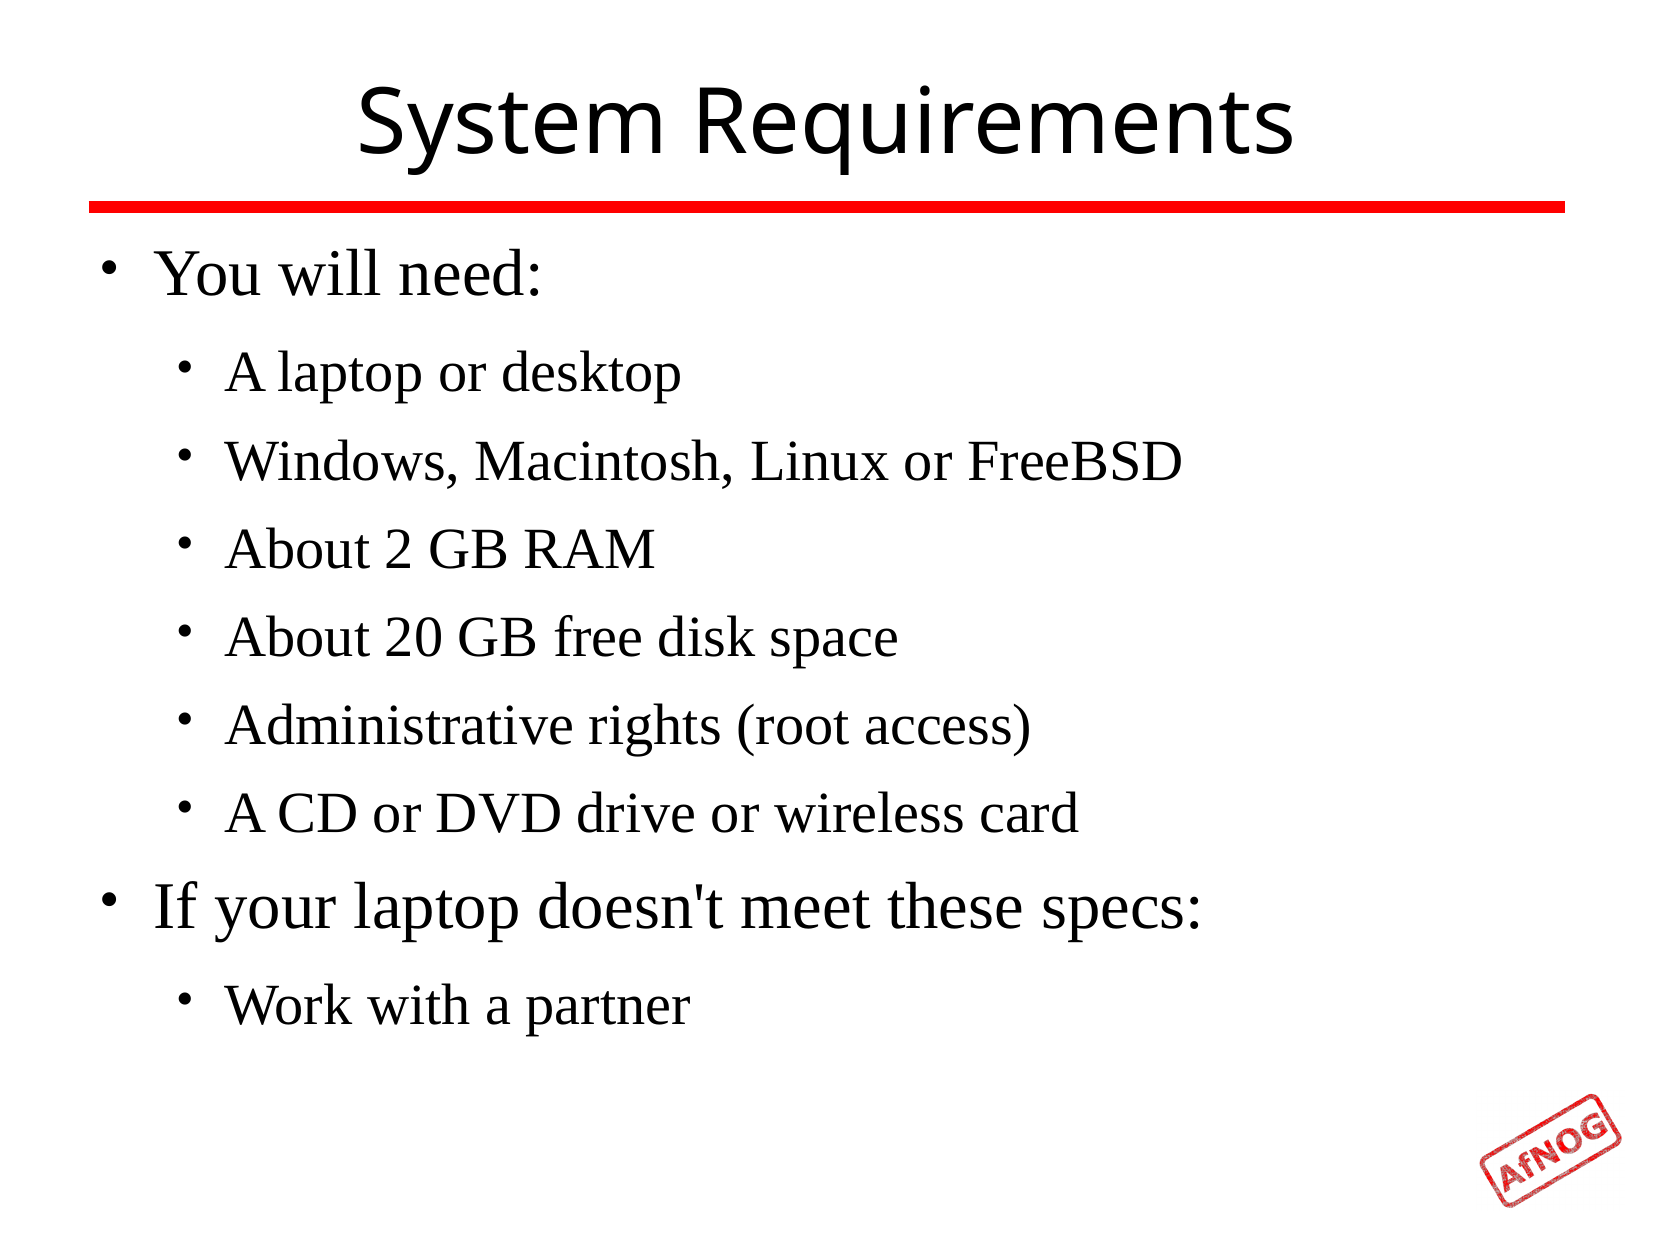

# System Requirements
You will need:
A laptop or desktop
Windows, Macintosh, Linux or FreeBSD
About 2 GB RAM
About 20 GB free disk space
Administrative rights (root access)
A CD or DVD drive or wireless card
If your laptop doesn't meet these specs:
Work with a partner